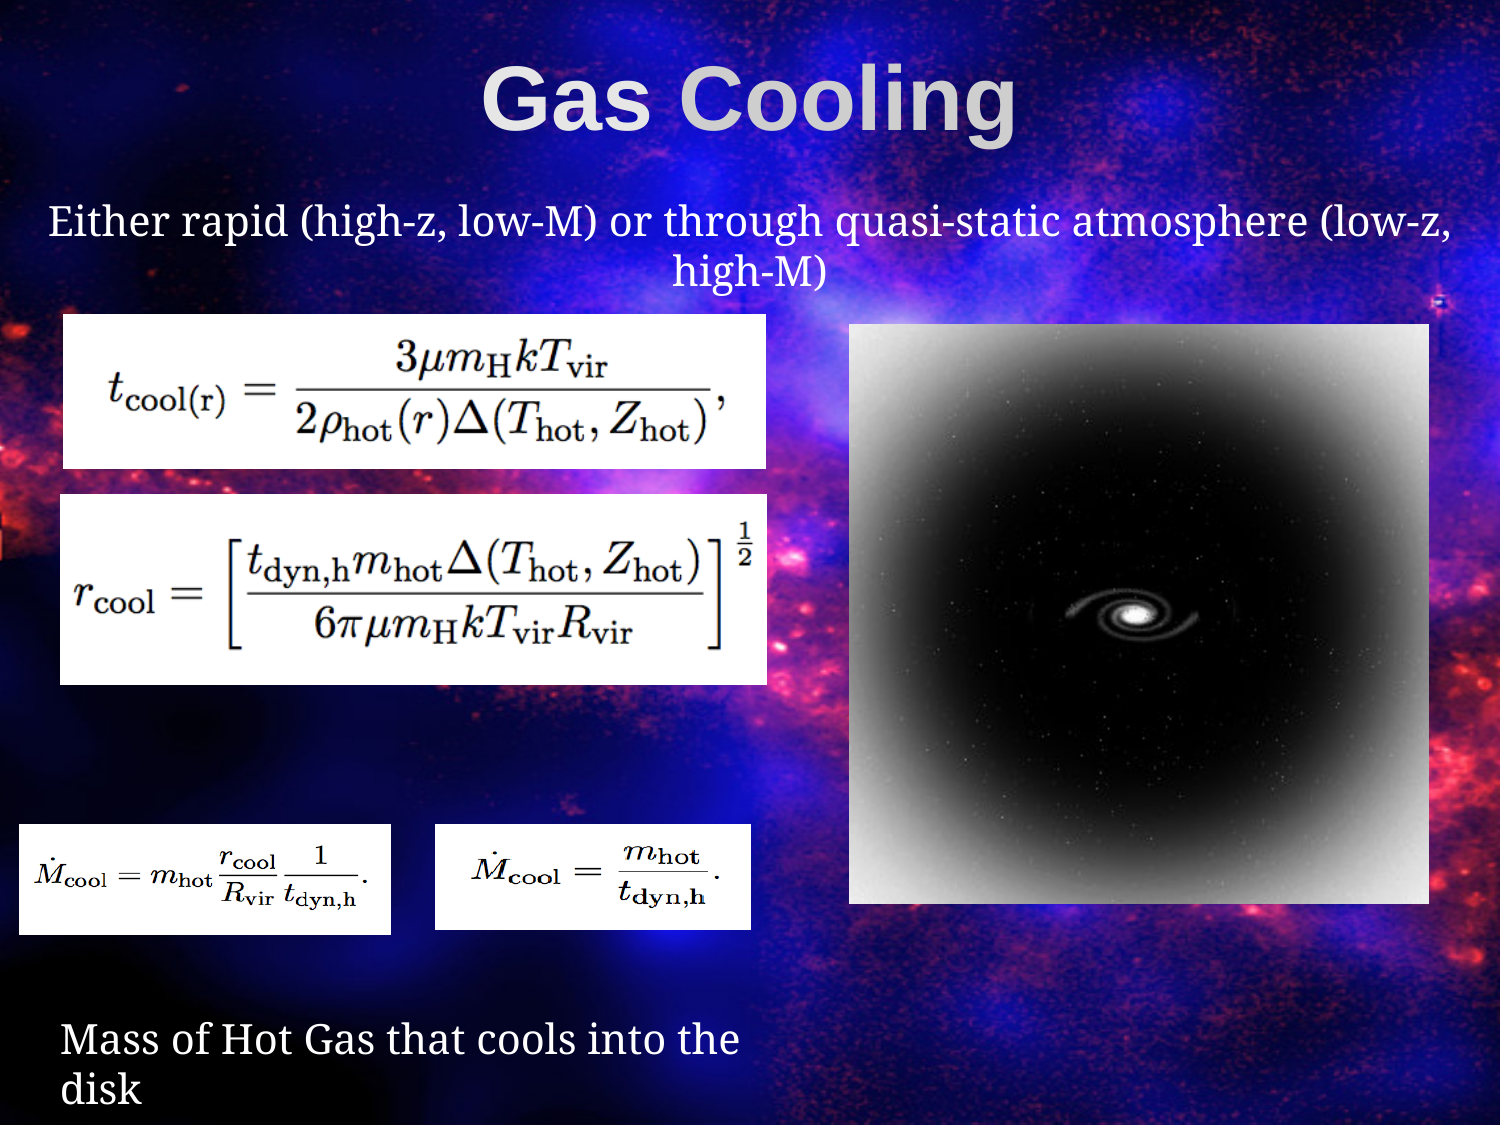

# Gas Cooling
Either rapid (high-z, low-M) or through quasi-static atmosphere (low-z, high-M)
Mass of Hot Gas that cools into the disk